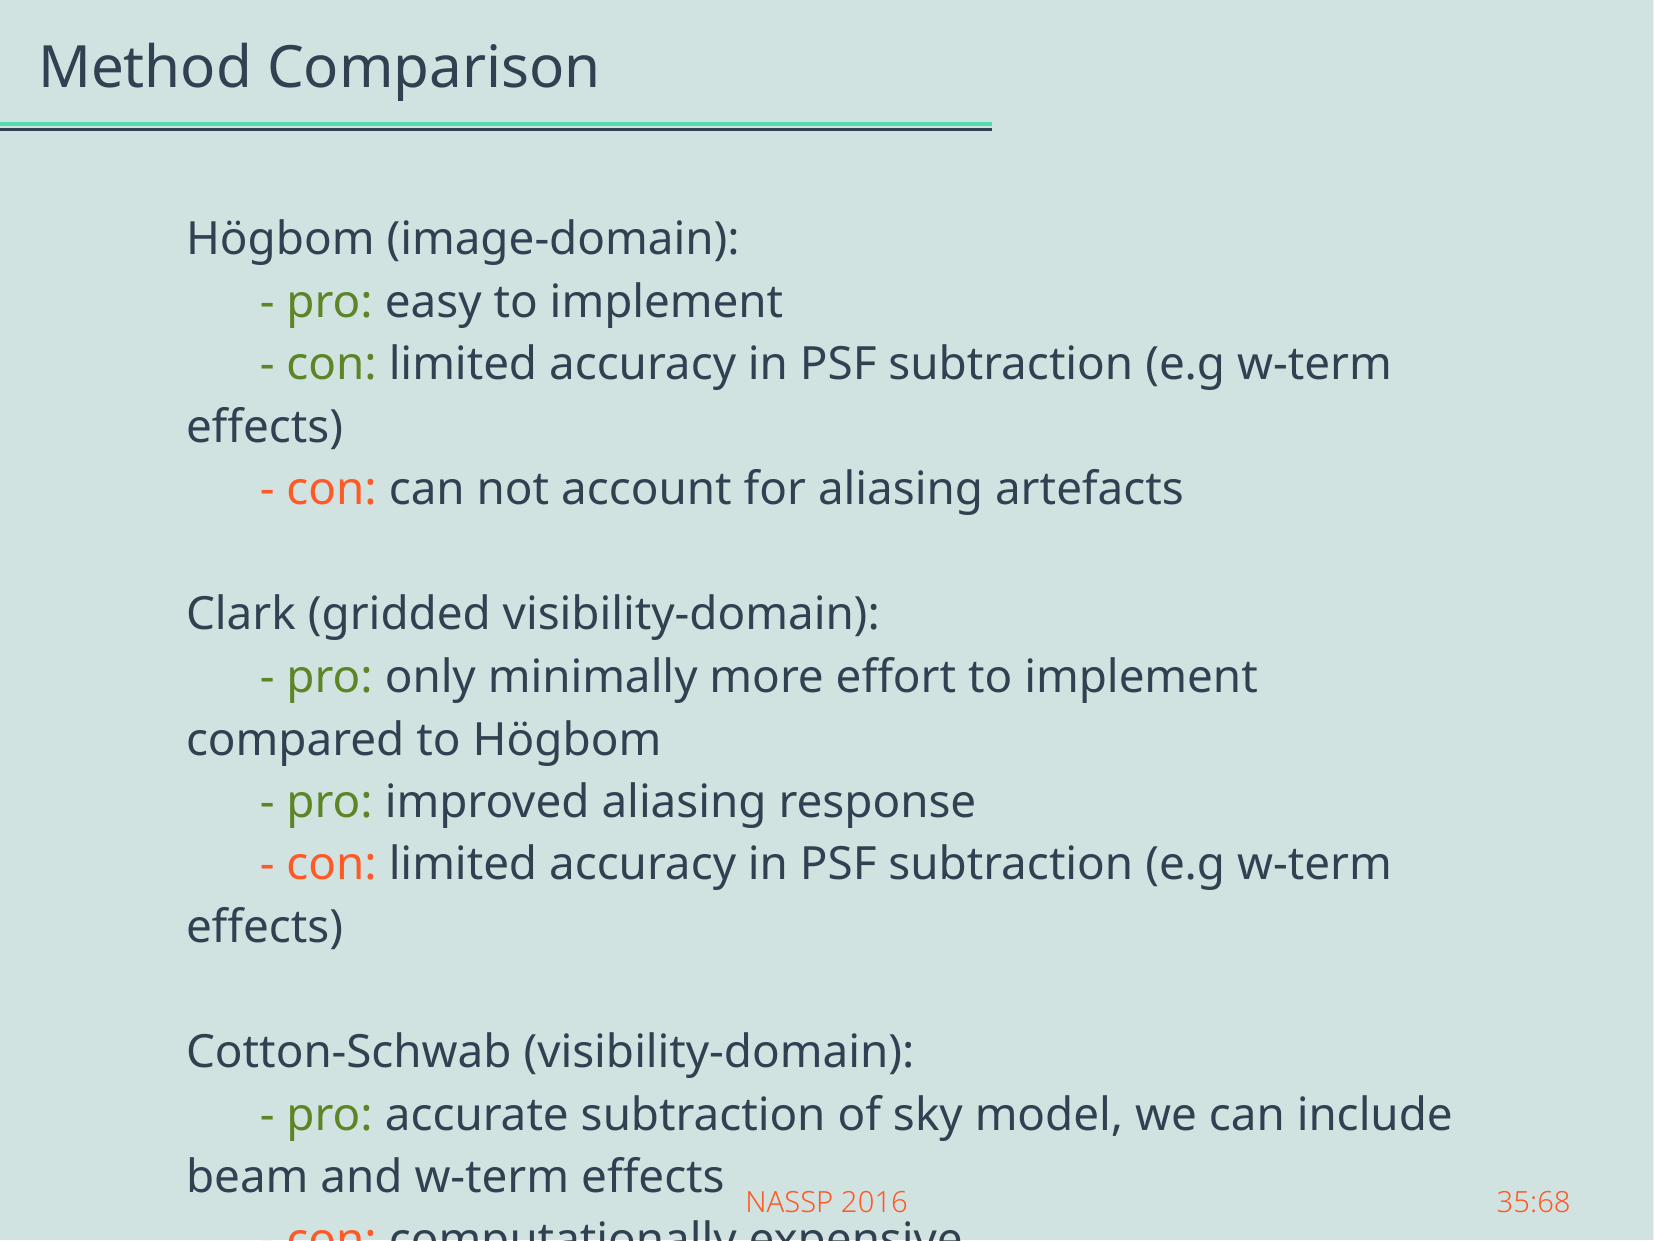

Method Comparison
Högbom (image-domain):
	- pro: easy to implement
	- con: limited accuracy in PSF subtraction (e.g w-term effects)
	- con: can not account for aliasing artefacts
Clark (gridded visibility-domain):
	- pro: only minimally more effort to implement compared to Högbom
	- pro: improved aliasing response
	- con: limited accuracy in PSF subtraction (e.g w-term effects)
Cotton-Schwab (visibility-domain):
	- pro: accurate subtraction of sky model, we can include beam and w-term effects
	- con: computationally expensive
NASSP 2016
35